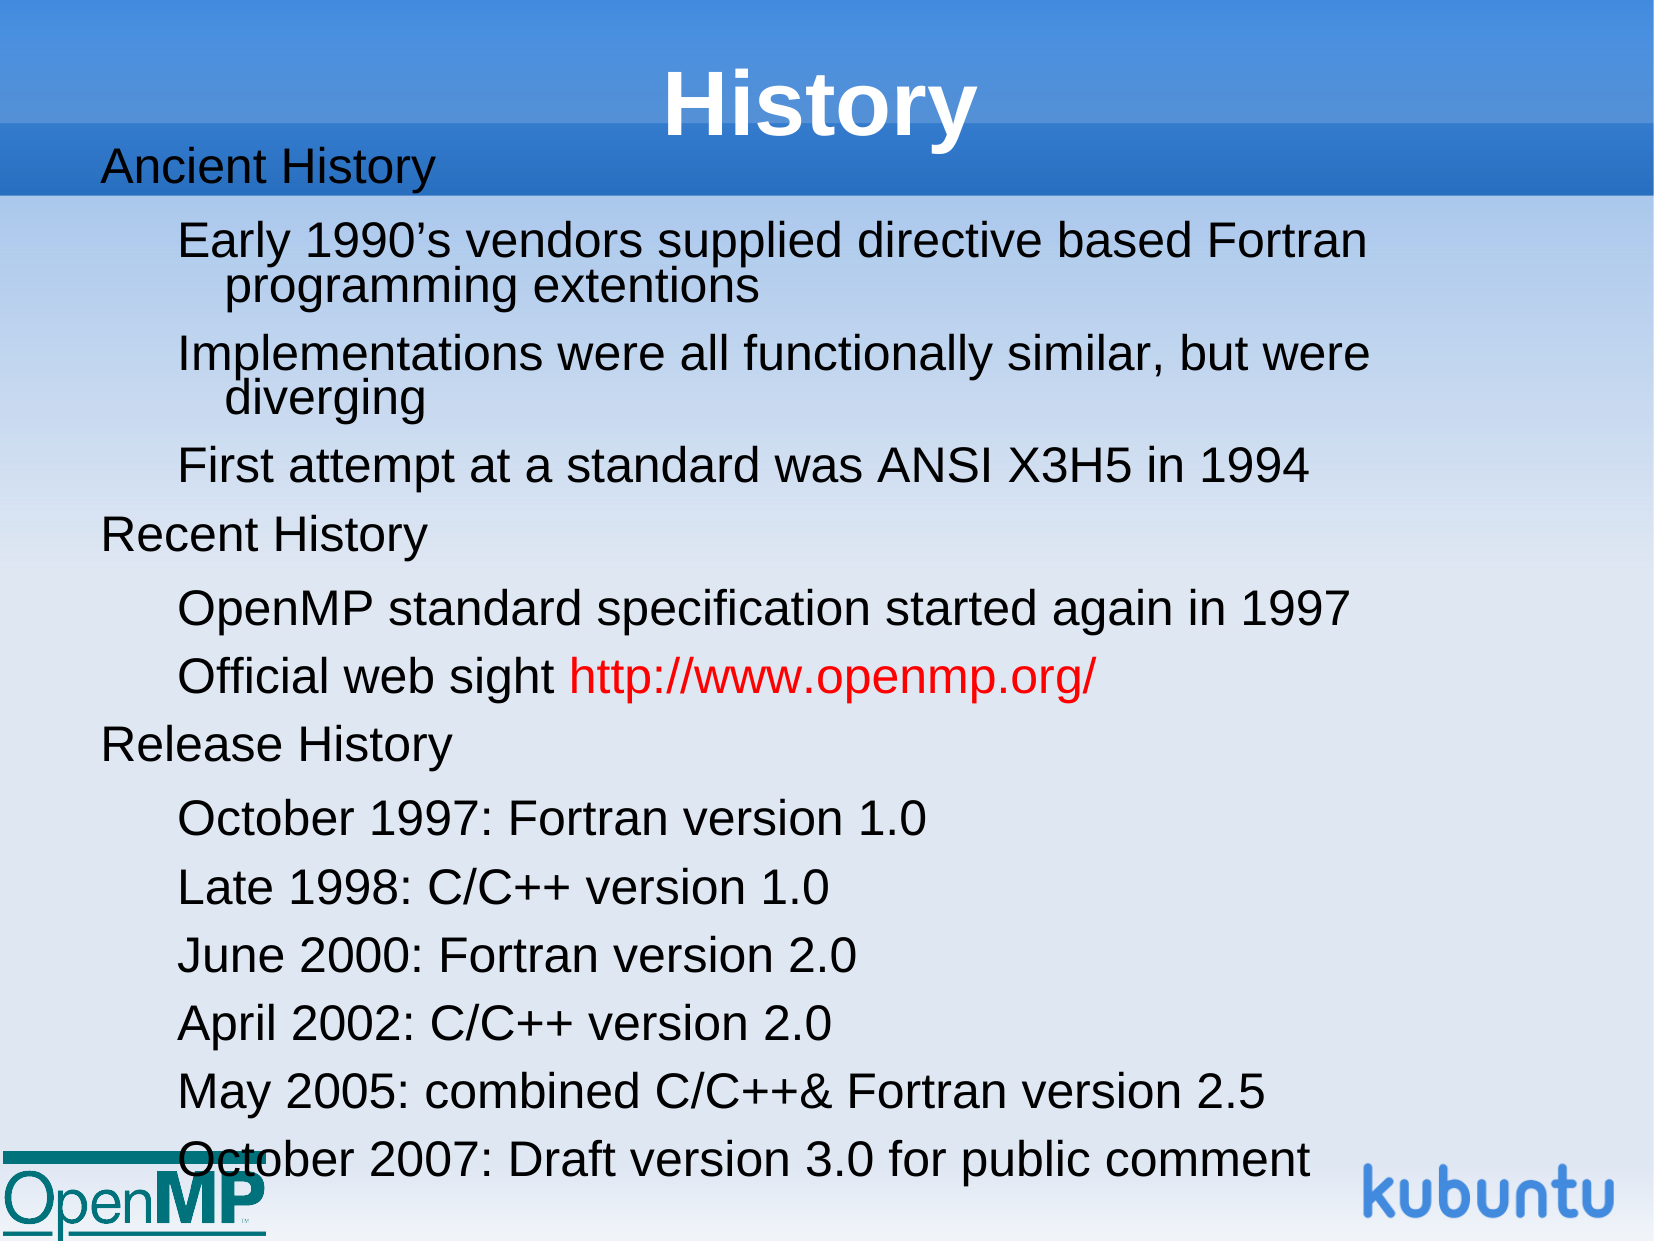

# History
Ancient History
Early 1990’s vendors supplied directive based Fortran programming extentions
Implementations were all functionally similar, but were diverging
First attempt at a standard was ANSI X3H5 in 1994
Recent History
OpenMP standard specification started again in 1997
Official web sight http://www.openmp.org/
Release History
October 1997: Fortran version 1.0
Late 1998: C/C++ version 1.0
June 2000: Fortran version 2.0
April 2002: C/C++ version 2.0
May 2005: combined C/C++& Fortran version 2.5
October 2007: Draft version 3.0 for public comment